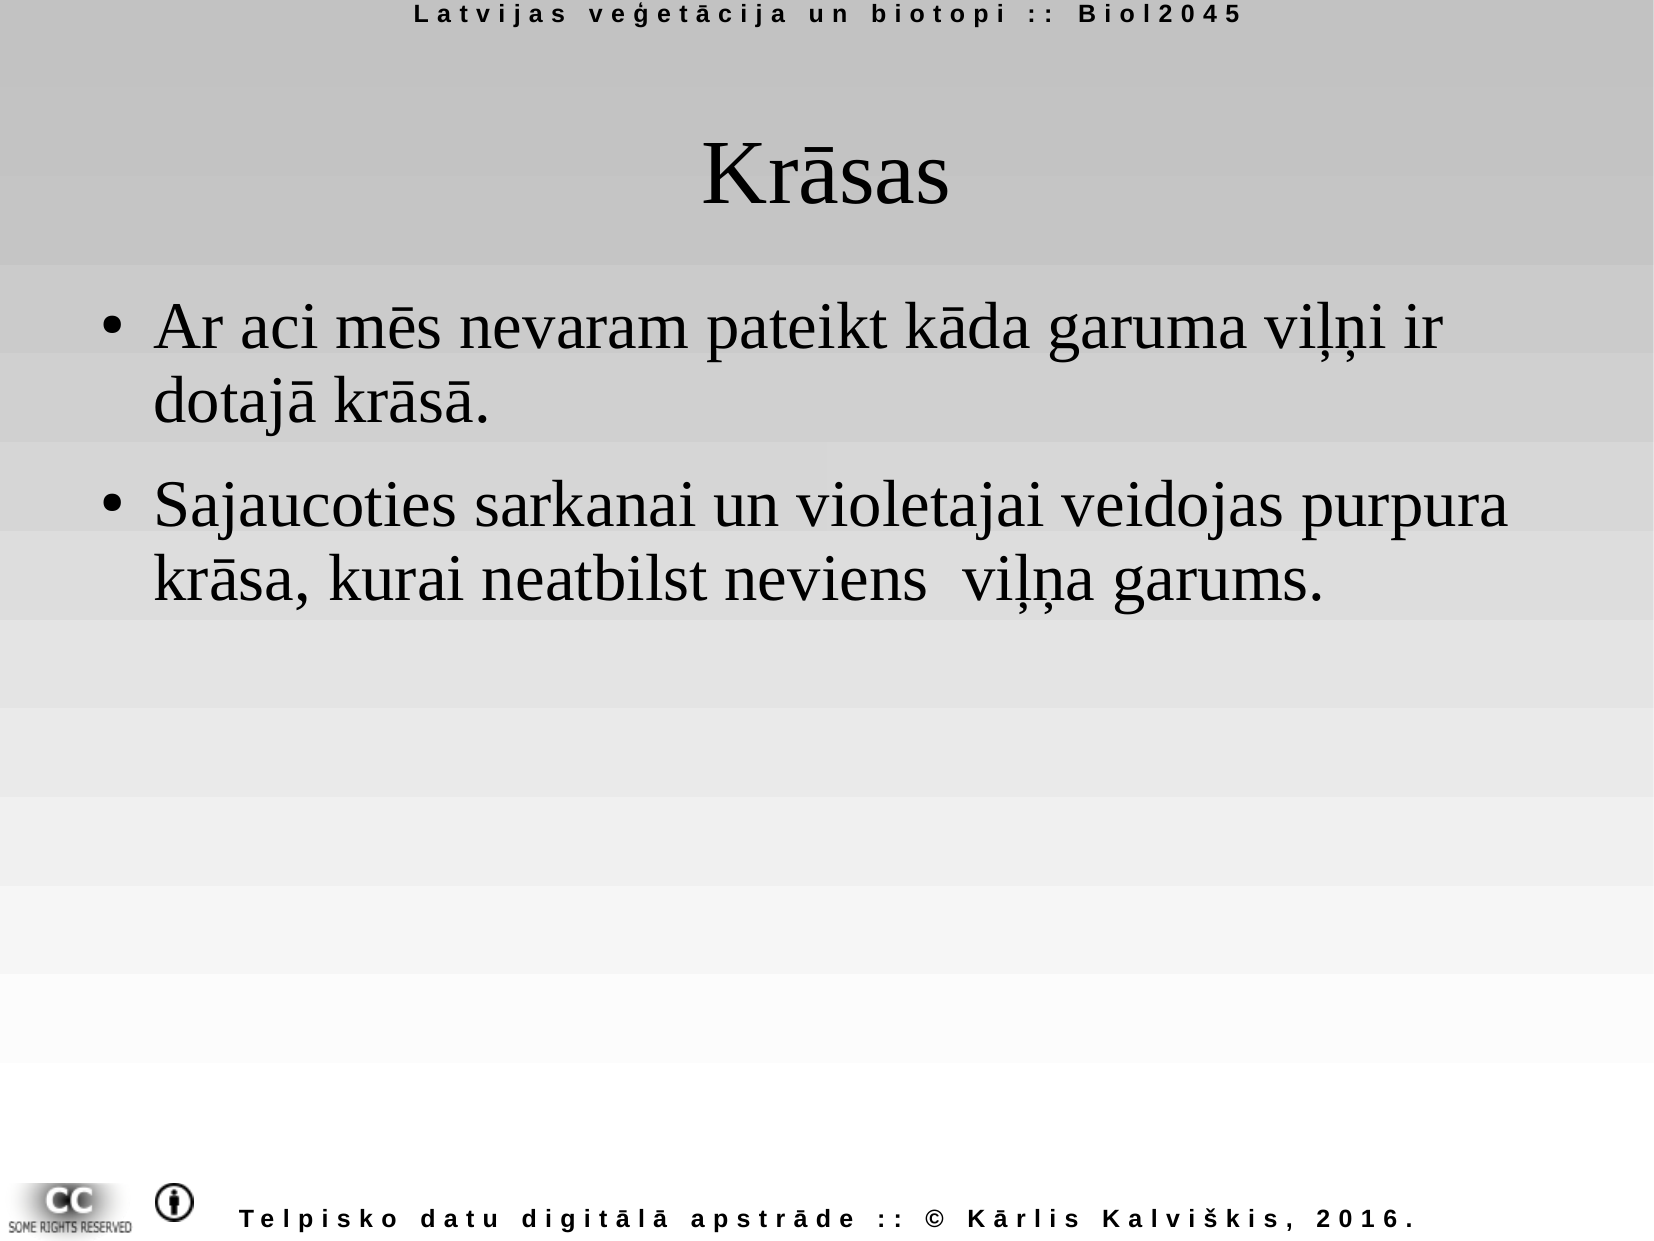

# Krāsas
Ar aci mēs nevaram pateikt kāda garuma viļņi ir dotajā krāsā.
Sajaucoties sarkanai un violetajai veidojas purpura krāsa, kurai neatbilst neviens viļņa garums.